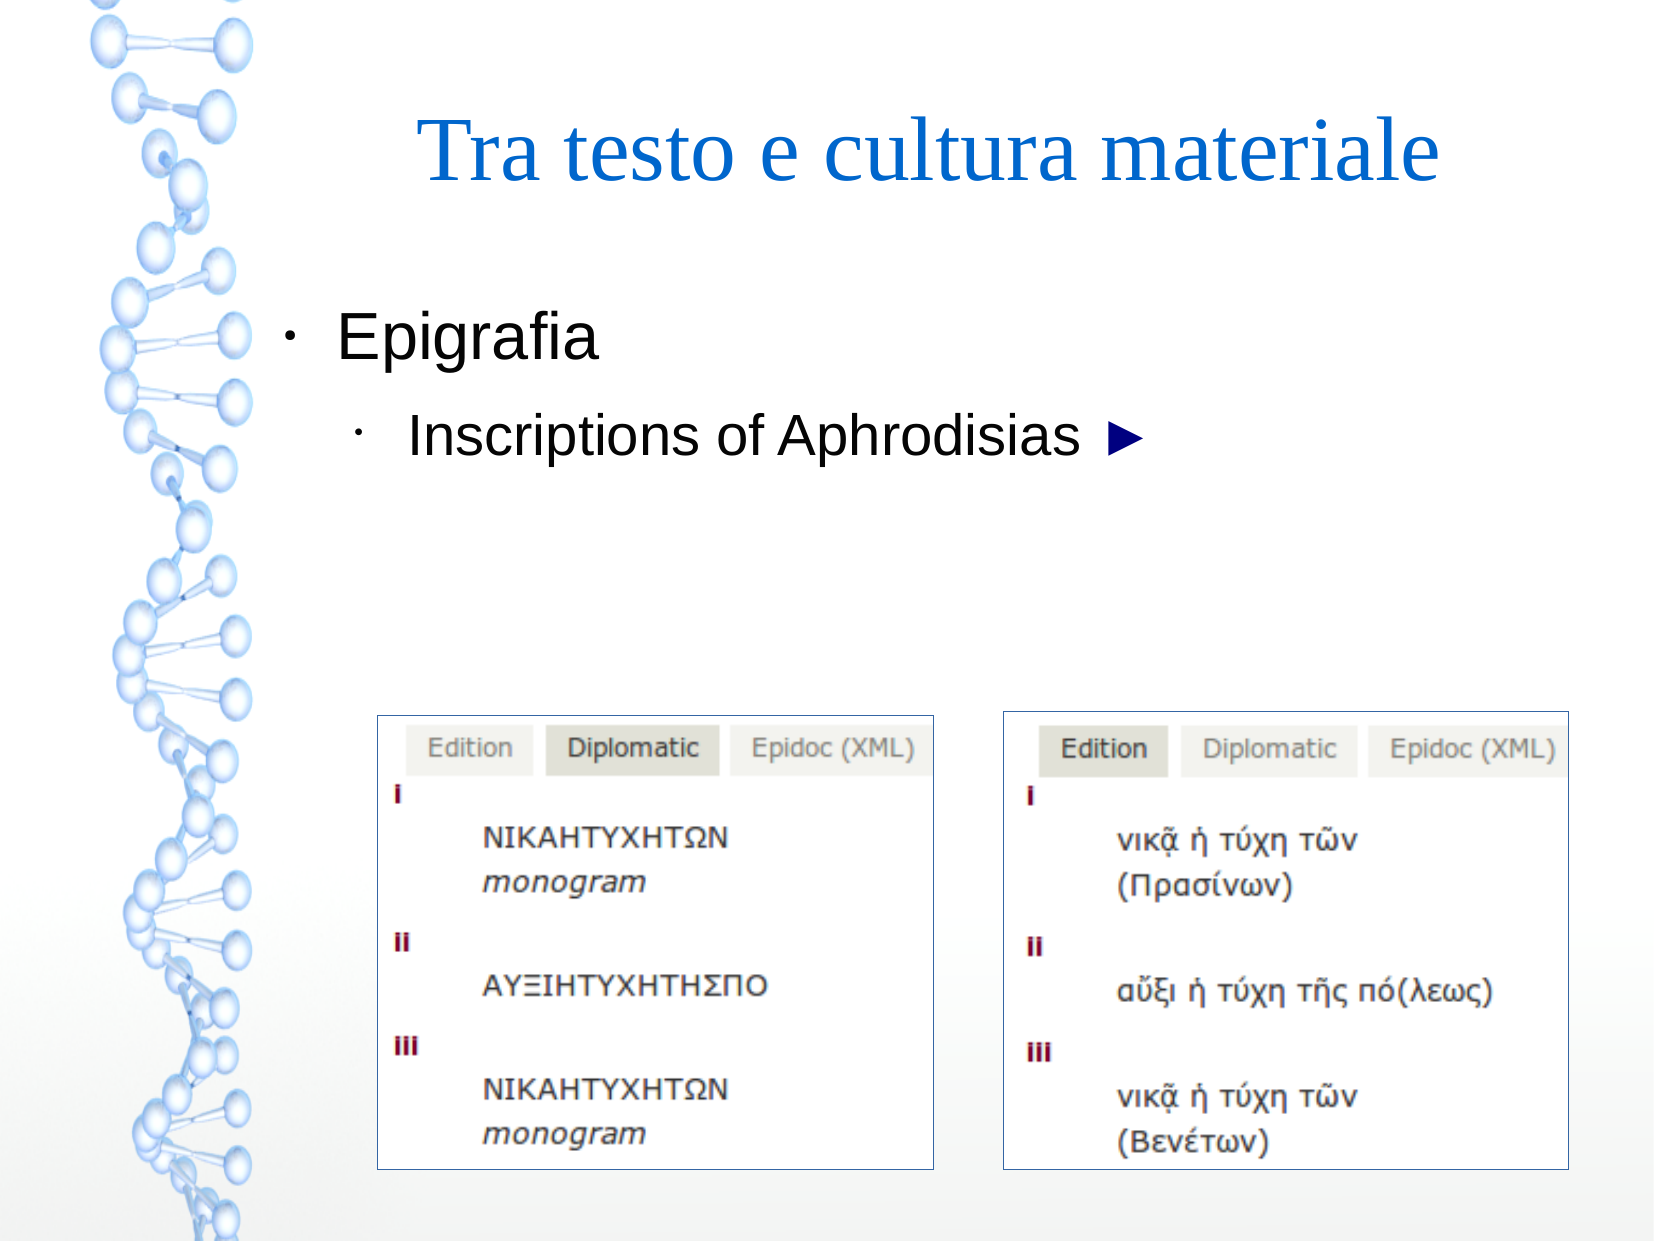

Tra testo e cultura materiale
# Epigrafia
Inscriptions of Aphrodisias ►